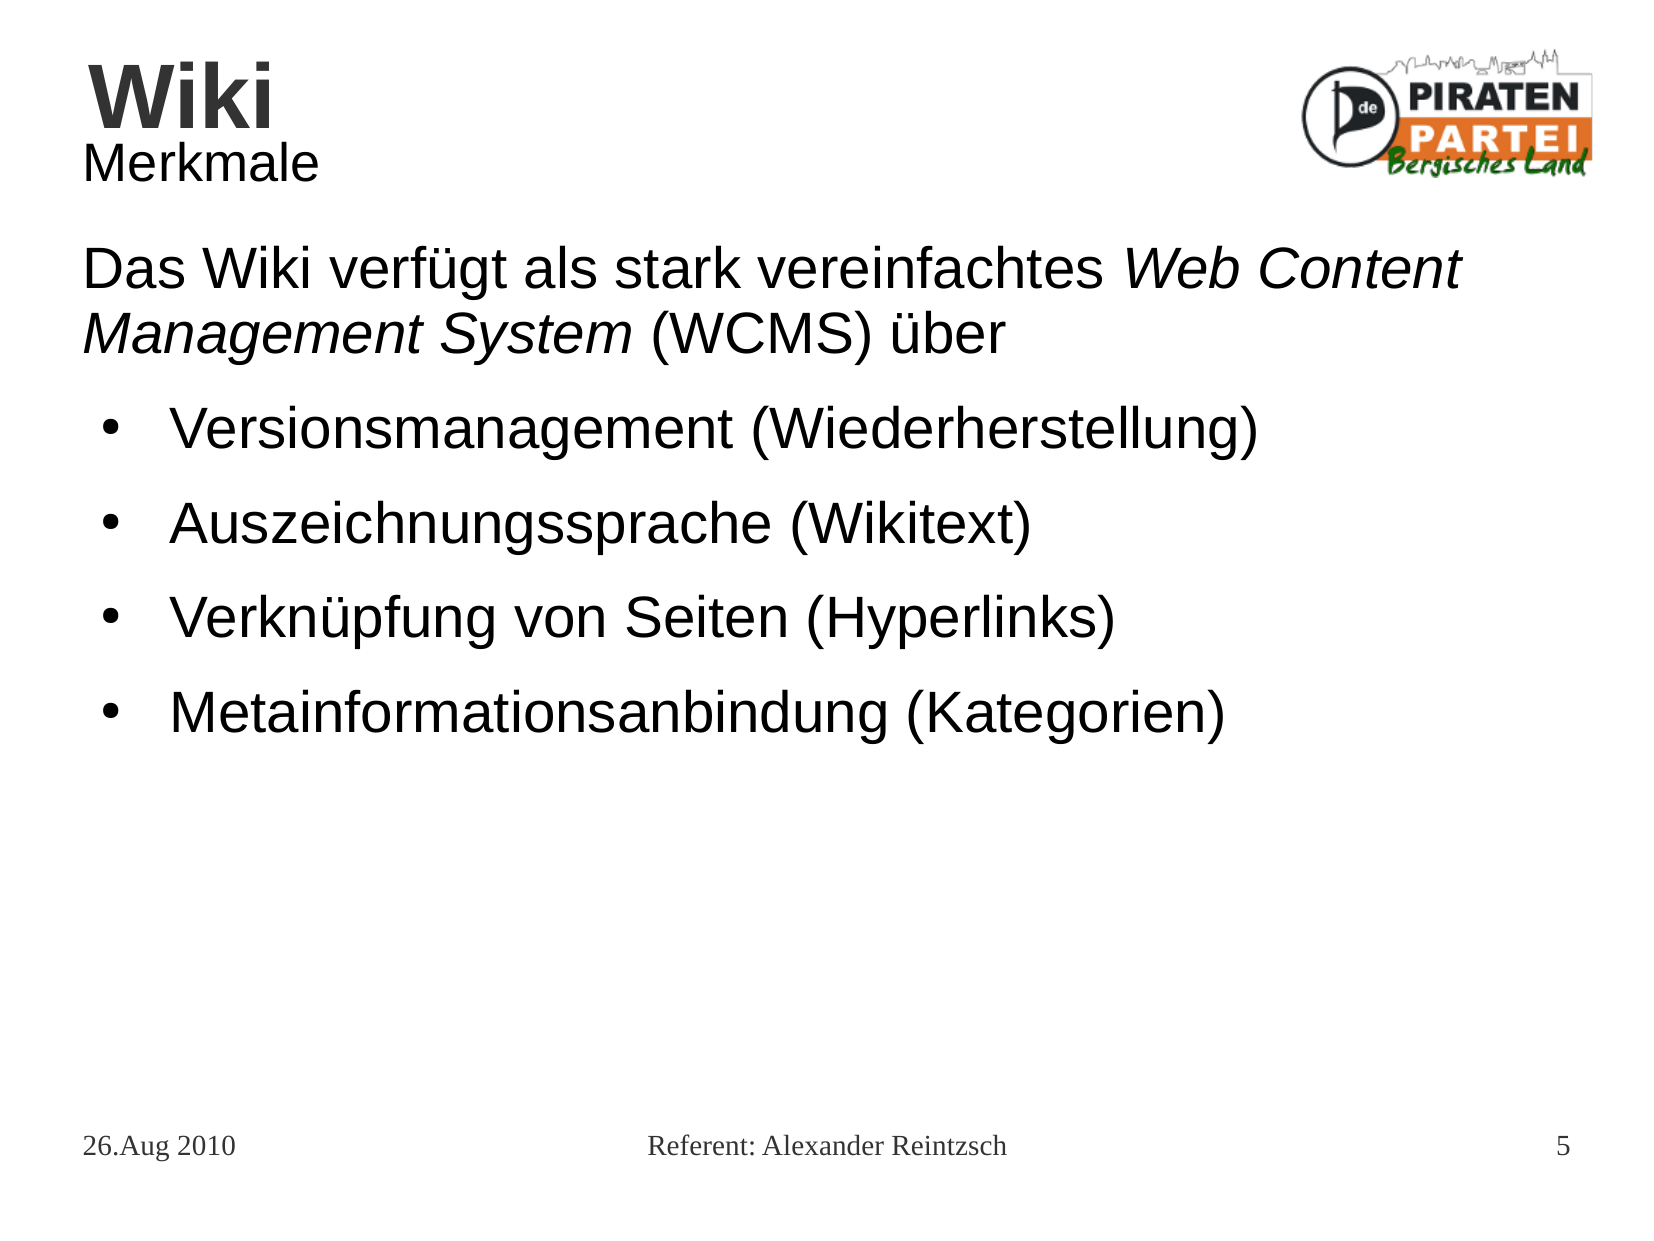

# Merkmale
Das Wiki verfügt als stark vereinfachtes Web Content Management System (WCMS) über
 Versionsmanagement (Wiederherstellung)
 Auszeichnungssprache (Wikitext)
 Verknüpfung von Seiten (Hyperlinks)
 Metainformationsanbindung (Kategorien)
5